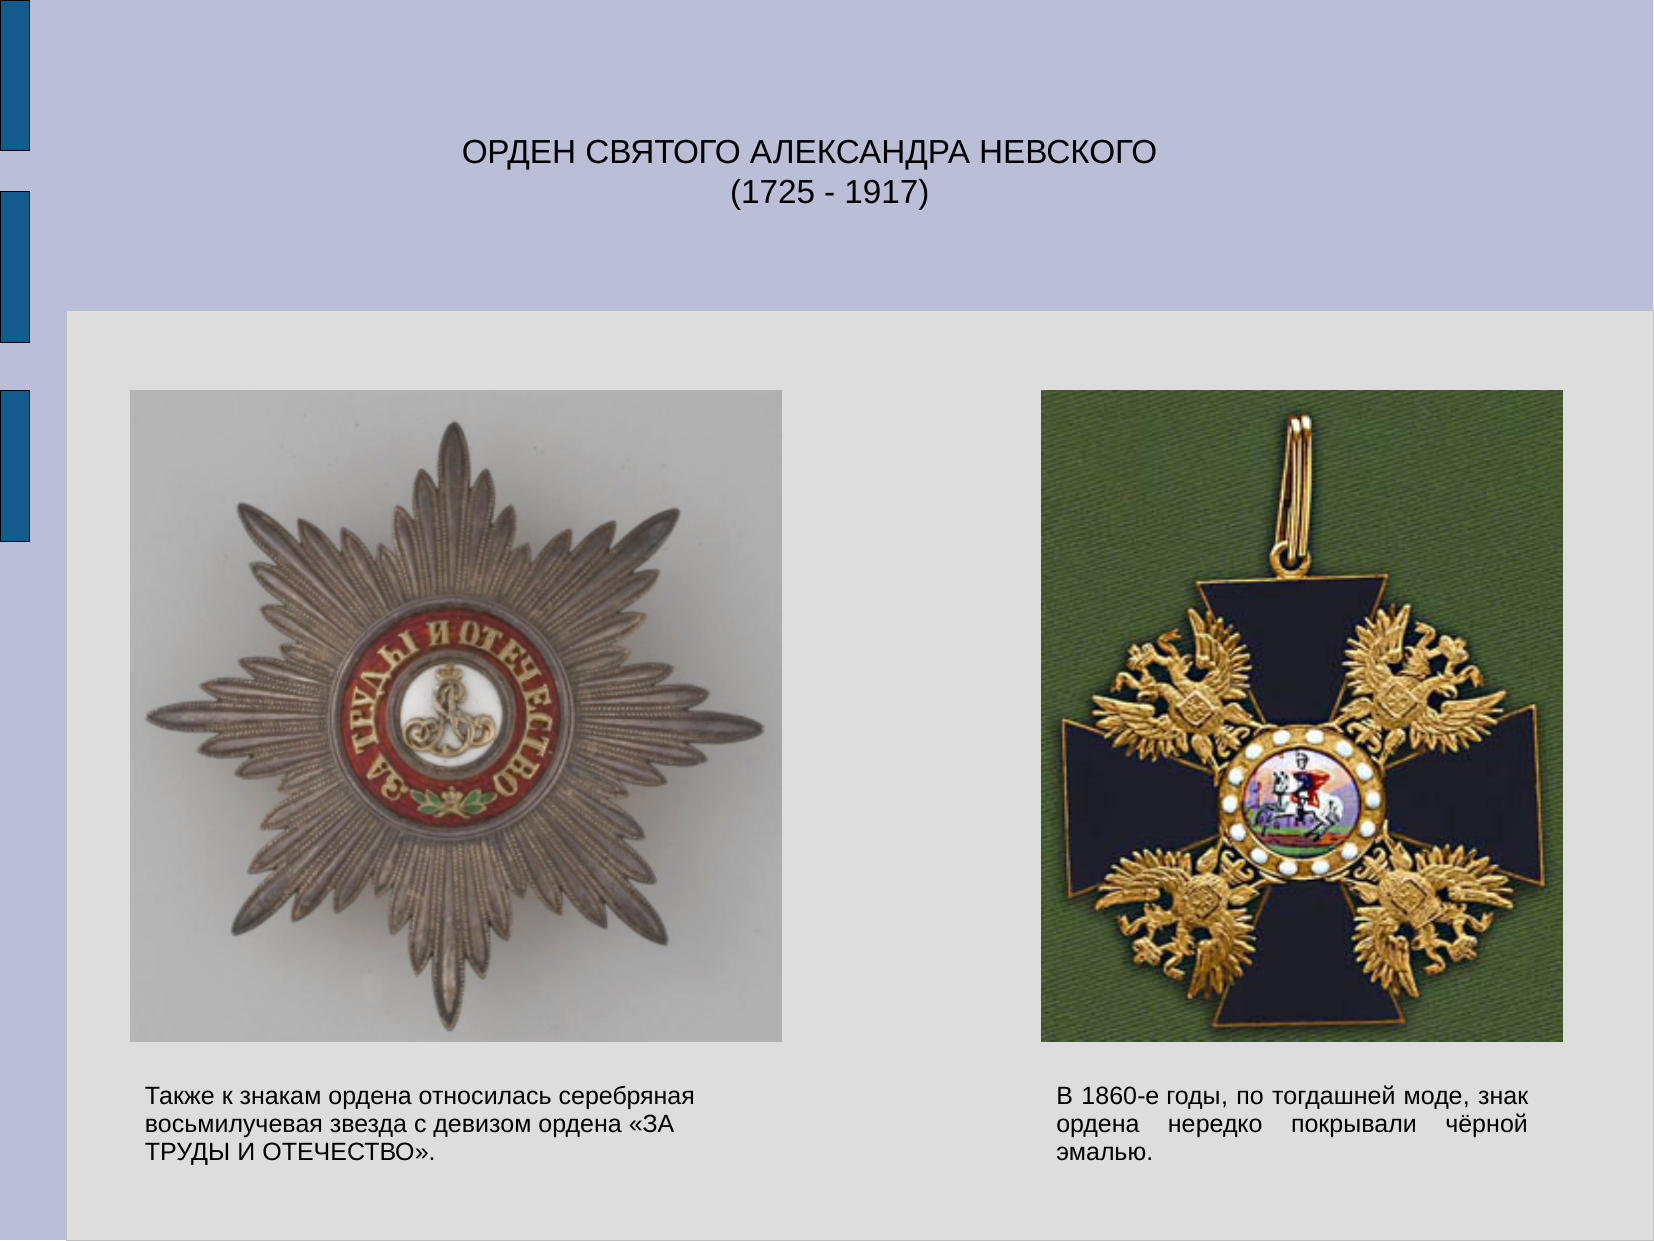

ОРДЕН СВЯТОГО АЛЕКСАНДРА НЕВСКОГО
 (1725 - 1917)
Также к знакам ордена относилась серебряная восьмилучевая звезда с девизом ордена «ЗА ТРУДЫ И ОТЕЧЕСТВО».
В 1860-е годы, по тогдашней моде, знак ордена нередко покрывали чёрной эмалью.